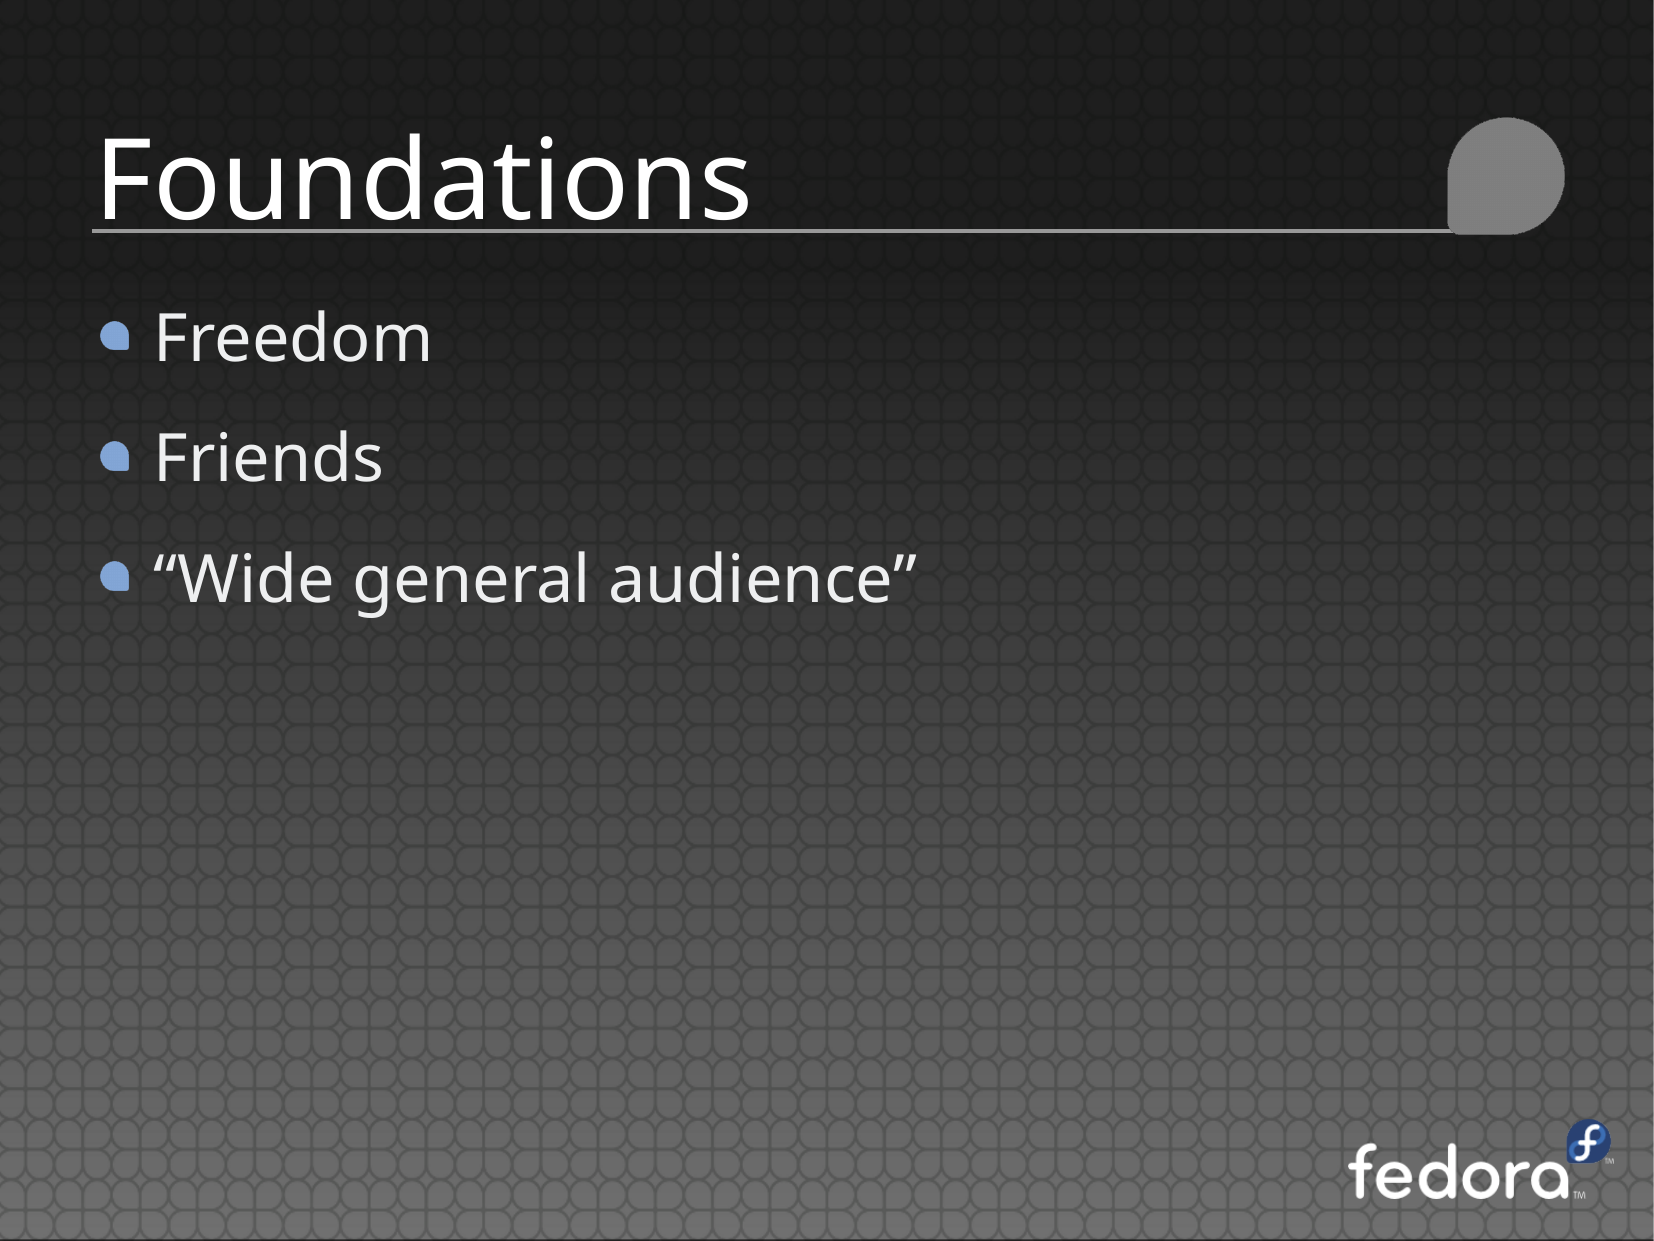

Foundations
# Freedom
Friends
“Wide general audience”